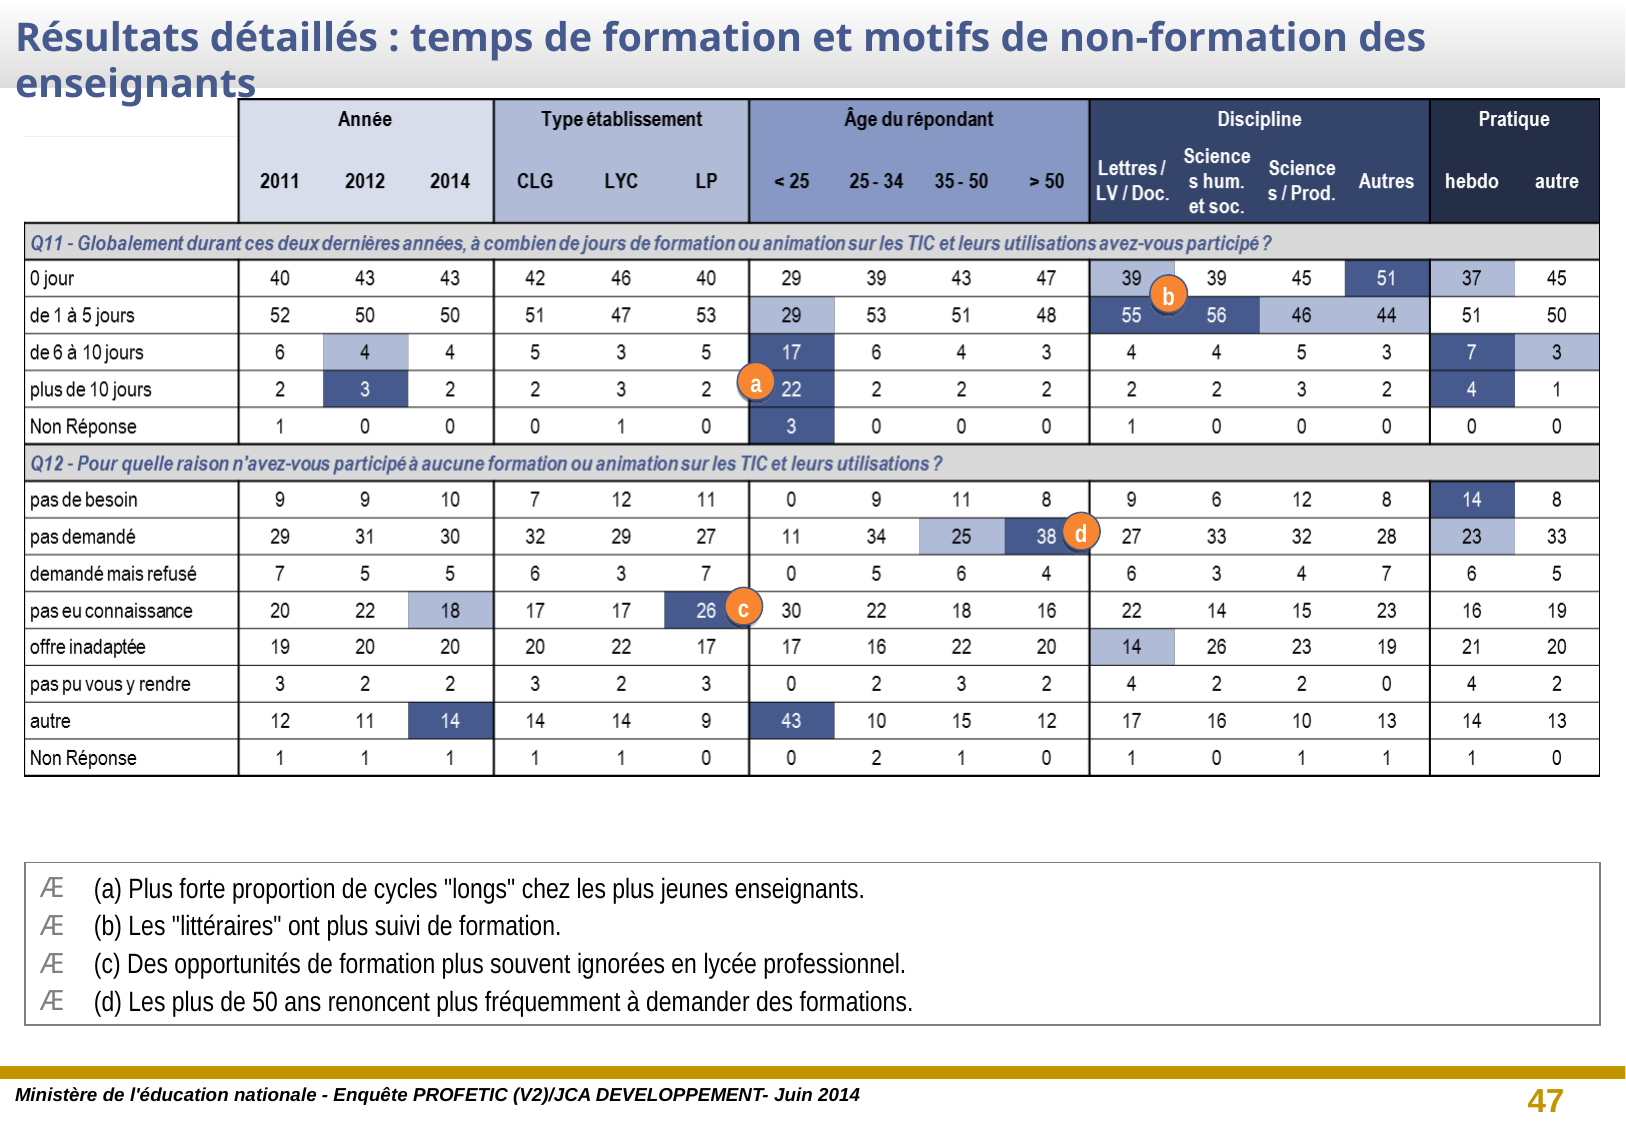

Résultats détaillés : temps de formation et motifs de non-formation des enseignants
b
a
d
c
# (a) Plus forte proportion de cycles "longs" chez les plus jeunes enseignants.
(b) Les "littéraires" ont plus suivi de formation.
(c) Des opportunités de formation plus souvent ignorées en lycée professionnel.
(d) Les plus de 50 ans renoncent plus fréquemment à demander des formations.
46
Ministère de l'éducation nationale - Enquête PROFETIC (V2)/JCA DEVELOPPEMENT- Juin 2014